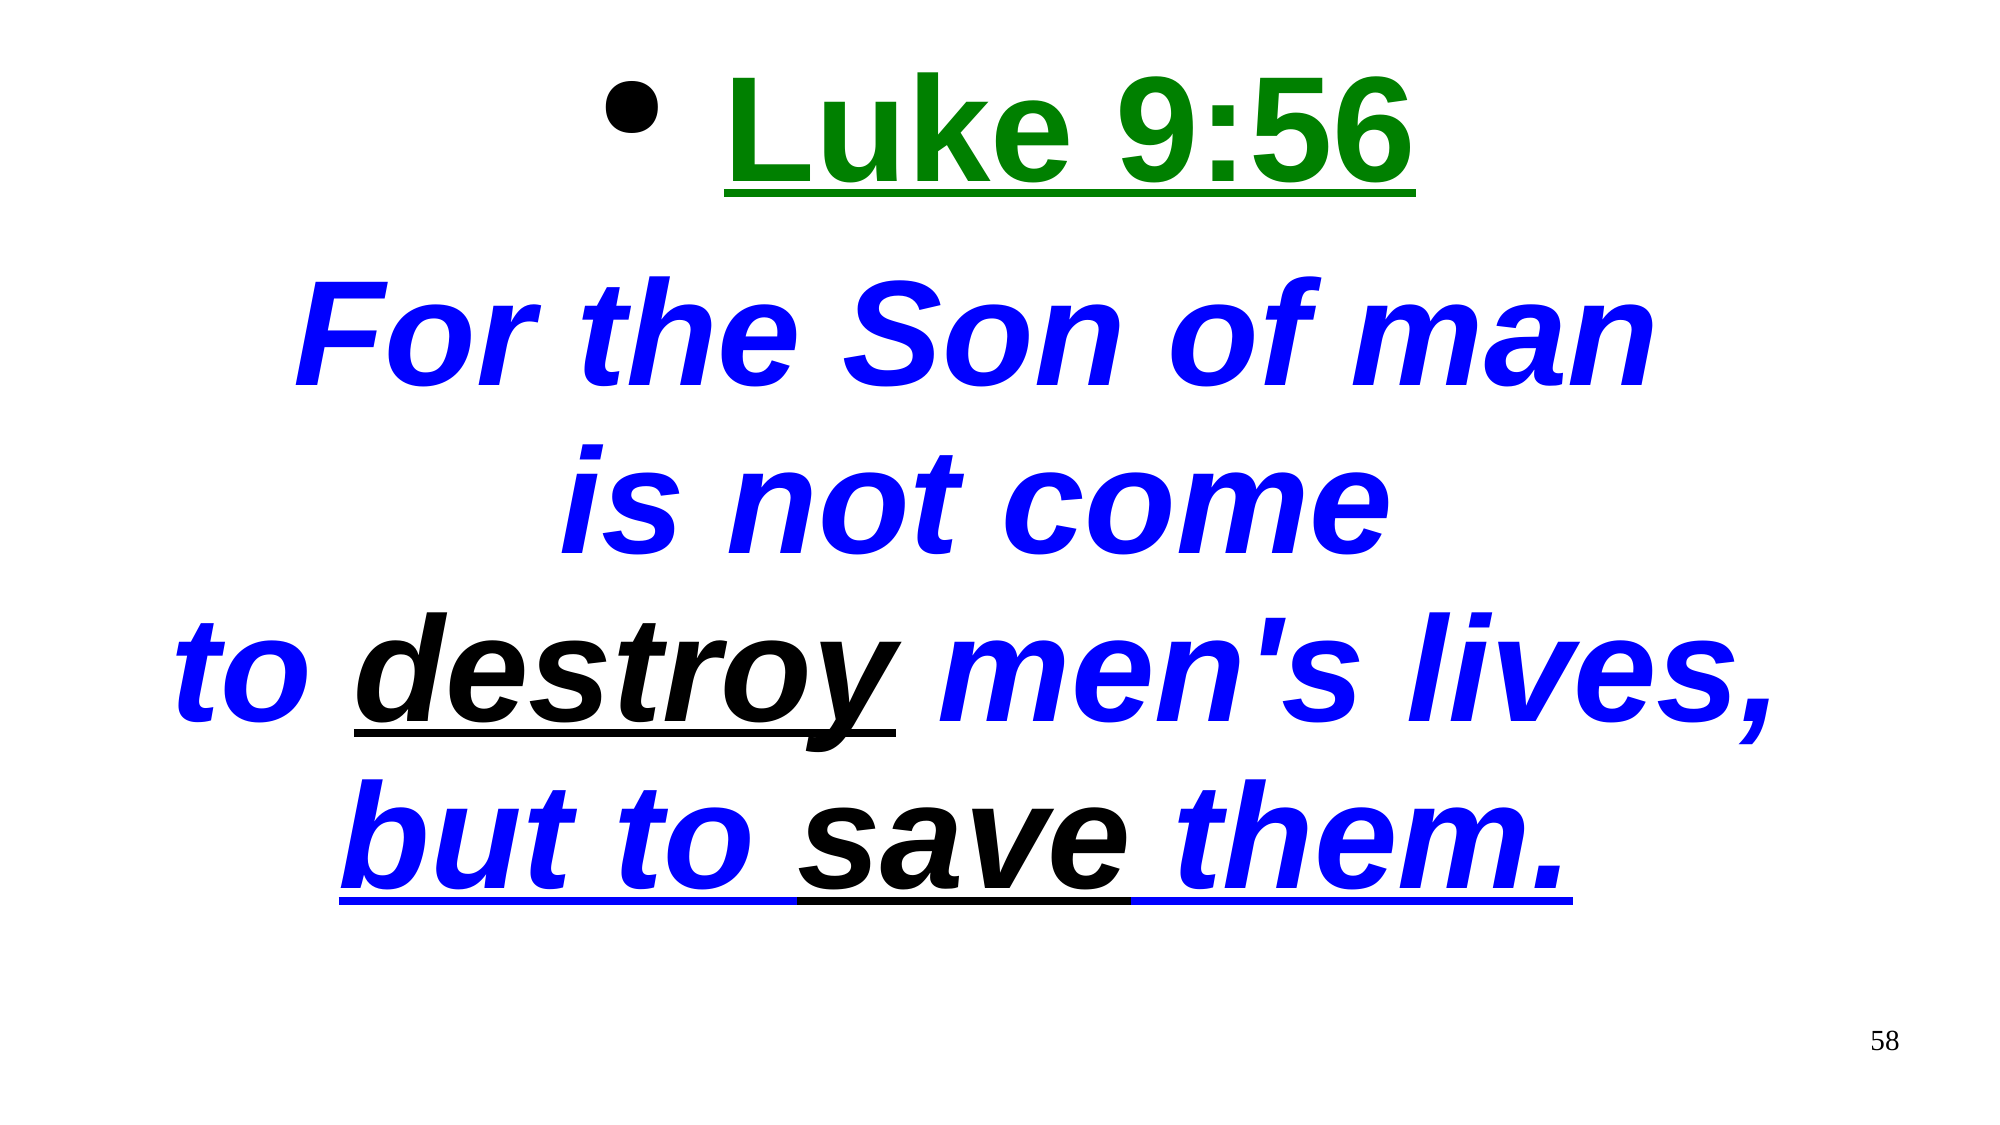

# Luke 9:56
For the Son of man
is not come
to destroy men's lives,
but to save them.
58